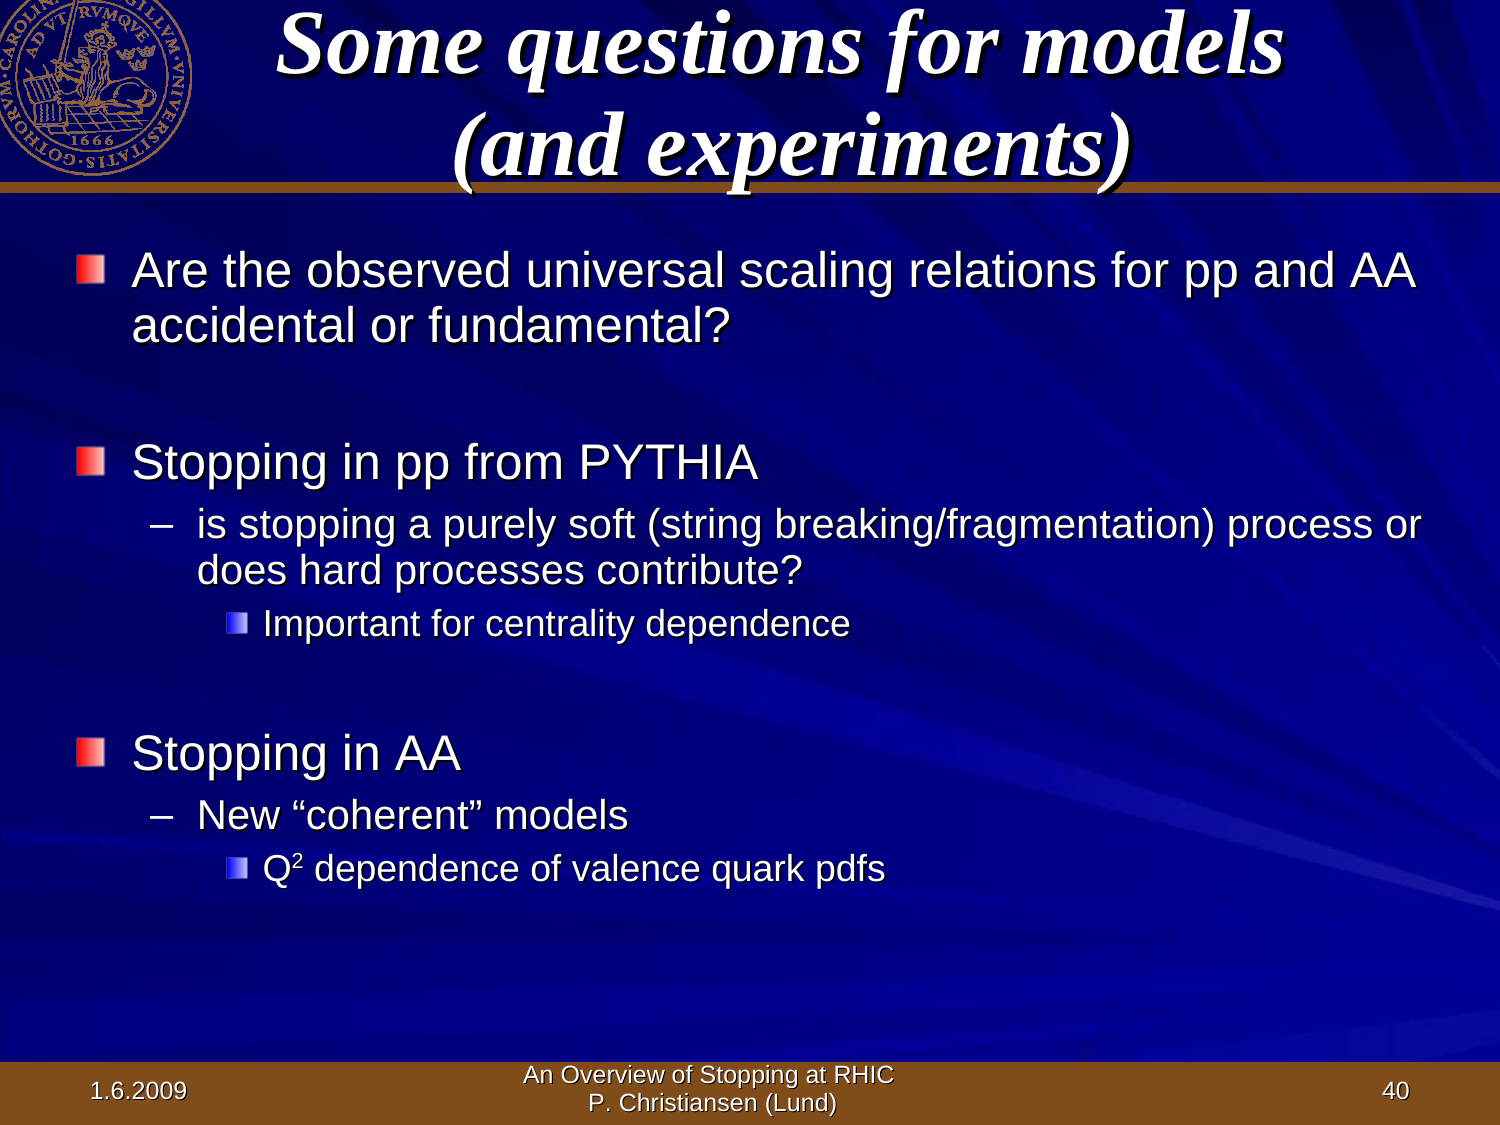

# Some questions for models (and experiments)
Are the observed universal scaling relations for pp and AA accidental or fundamental?
Stopping in pp from PYTHIA
is stopping a purely soft (string breaking/fragmentation) process or does hard processes contribute?
Important for centrality dependence
Stopping in AA
New “coherent” models
Q2 dependence of valence quark pdfs
40